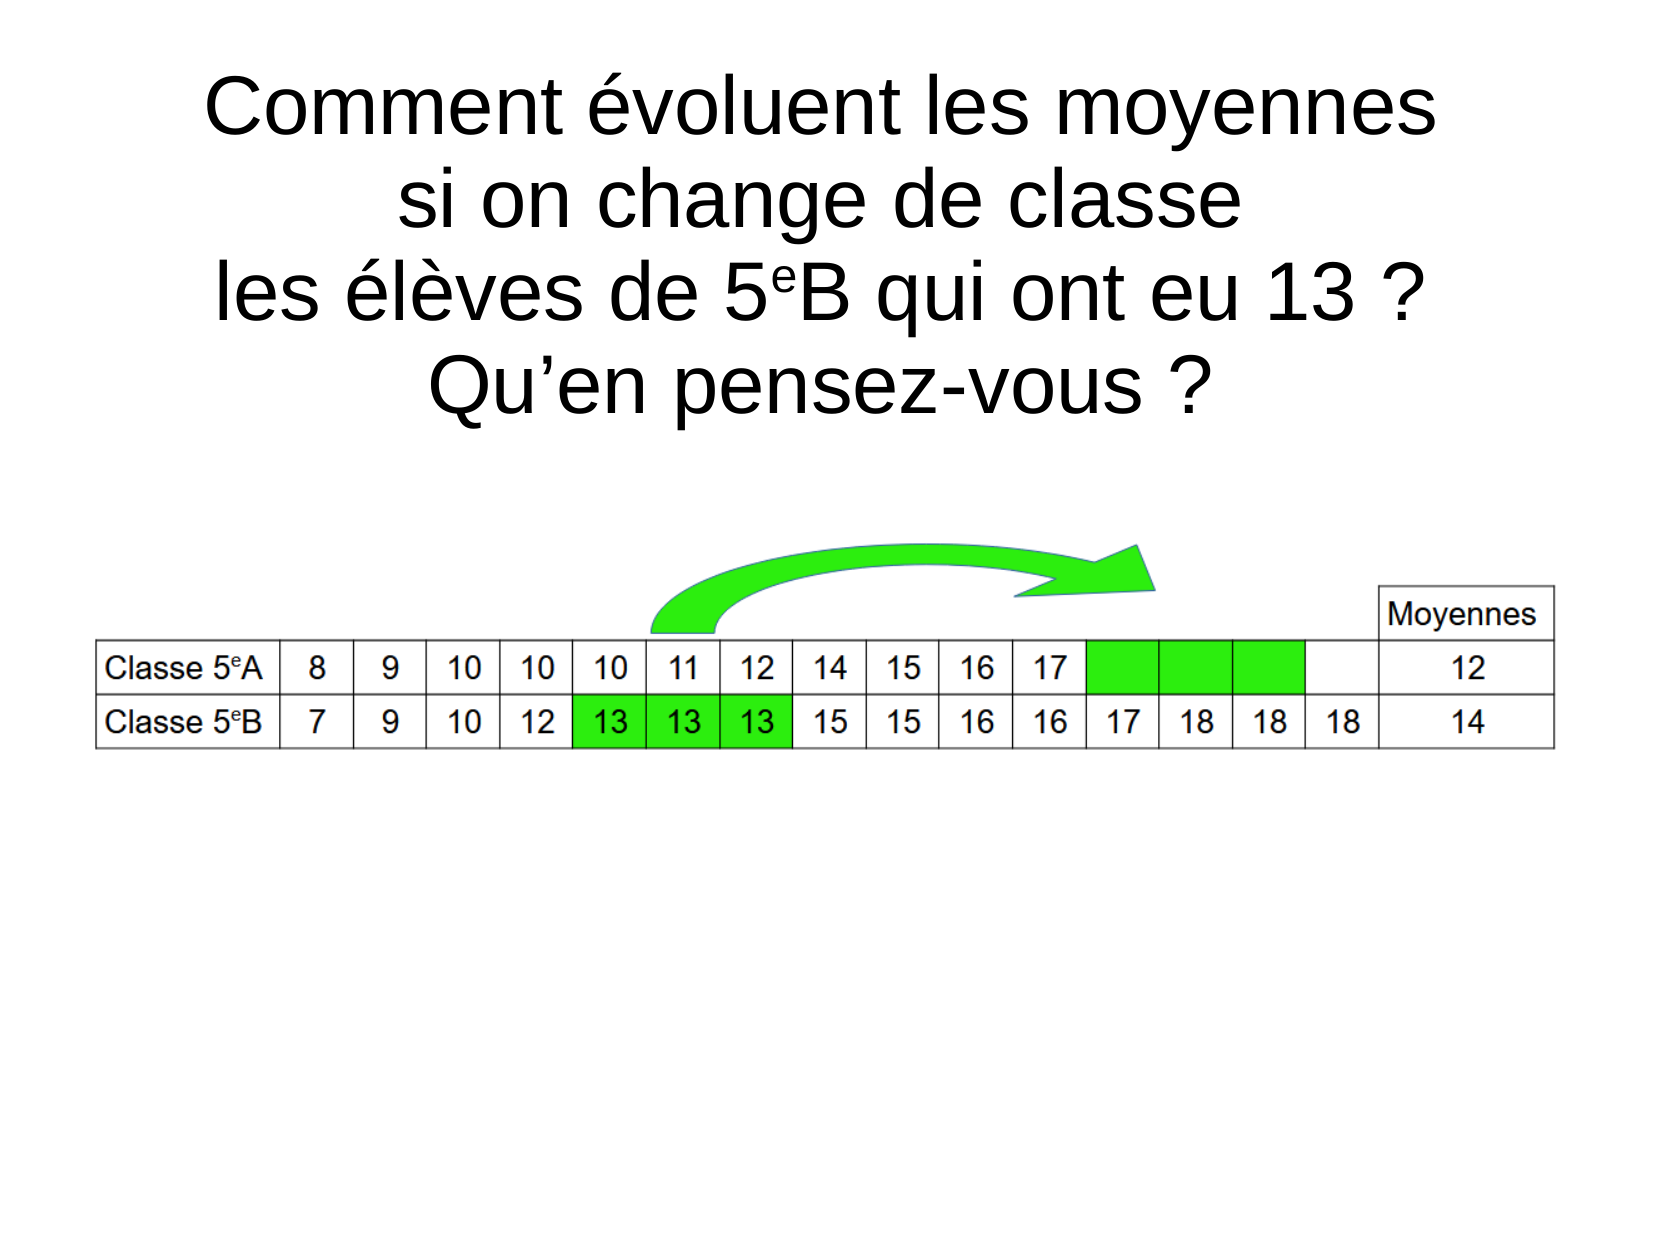

# Comment évoluent les moyennes si on change de classe les élèves de 5eB qui ont eu 13 ? Qu’en pensez-vous ?